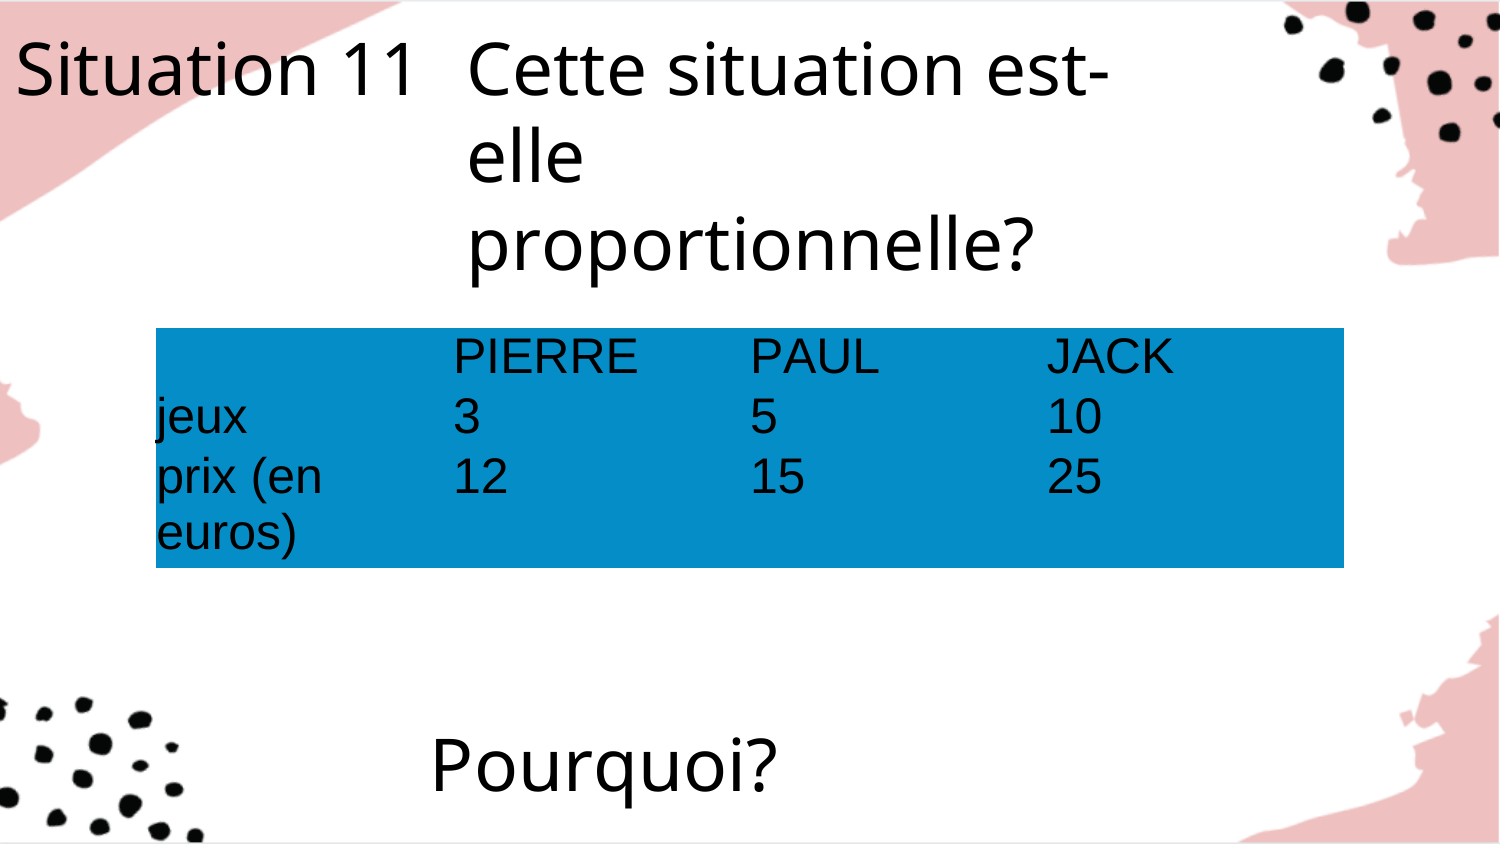

Situation 11
Cette situation est-elle proportionnelle?
| | PIERRE | PAUL | JACK |
| --- | --- | --- | --- |
| jeux | 3 | 5 | 10 |
| prix (en euros) | 12 | 15 | 25 |
Pourquoi?